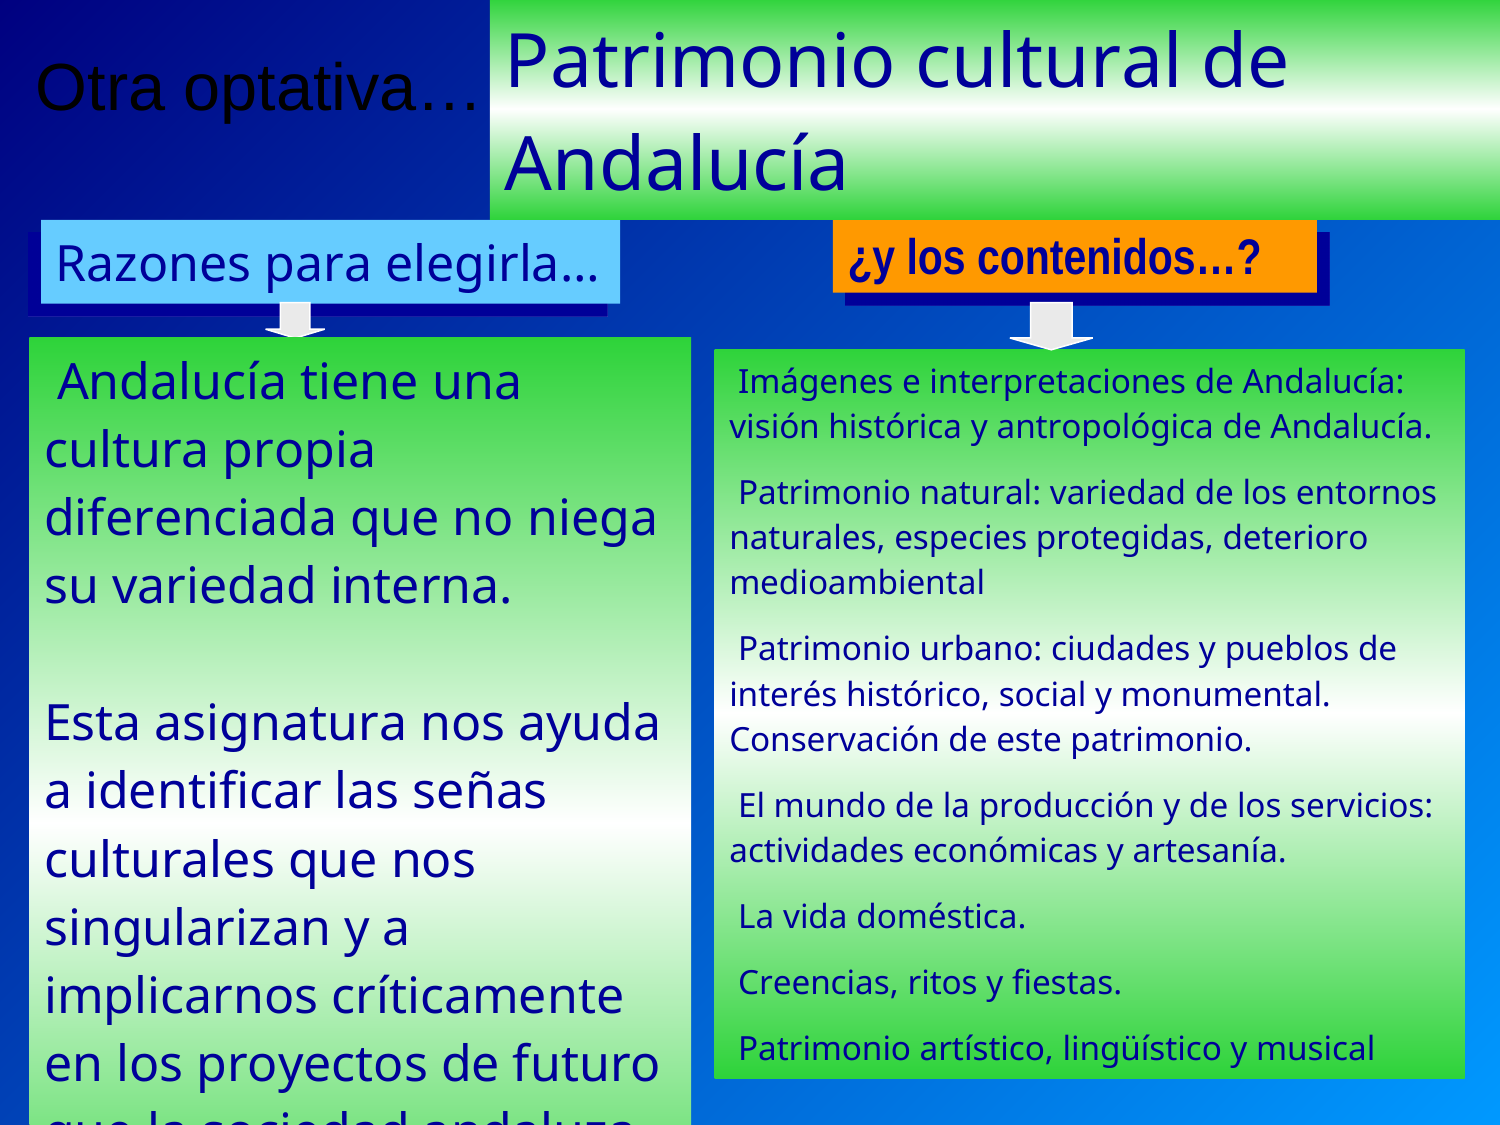

Patrimonio cultural de Andalucía
# Otra optativa…
Razones para elegirla…
¿y los contenidos…?
 Andalucía tiene una cultura propia diferenciada que no niega su variedad interna.
Esta asignatura nos ayuda a identificar las señas culturales que nos singularizan y a implicarnos críticamente en los proyectos de futuro que la sociedad andaluza tiene planteados.
 Imágenes e interpretaciones de Andalucía: visión histórica y antropológica de Andalucía.
 Patrimonio natural: variedad de los entornos naturales, especies protegidas, deterioro medioambiental
 Patrimonio urbano: ciudades y pueblos de interés histórico, social y monumental. Conservación de este patrimonio.
 El mundo de la producción y de los servicios: actividades económicas y artesanía.
 La vida doméstica.
 Creencias, ritos y fiestas.
 Patrimonio artístico, lingüístico y musical